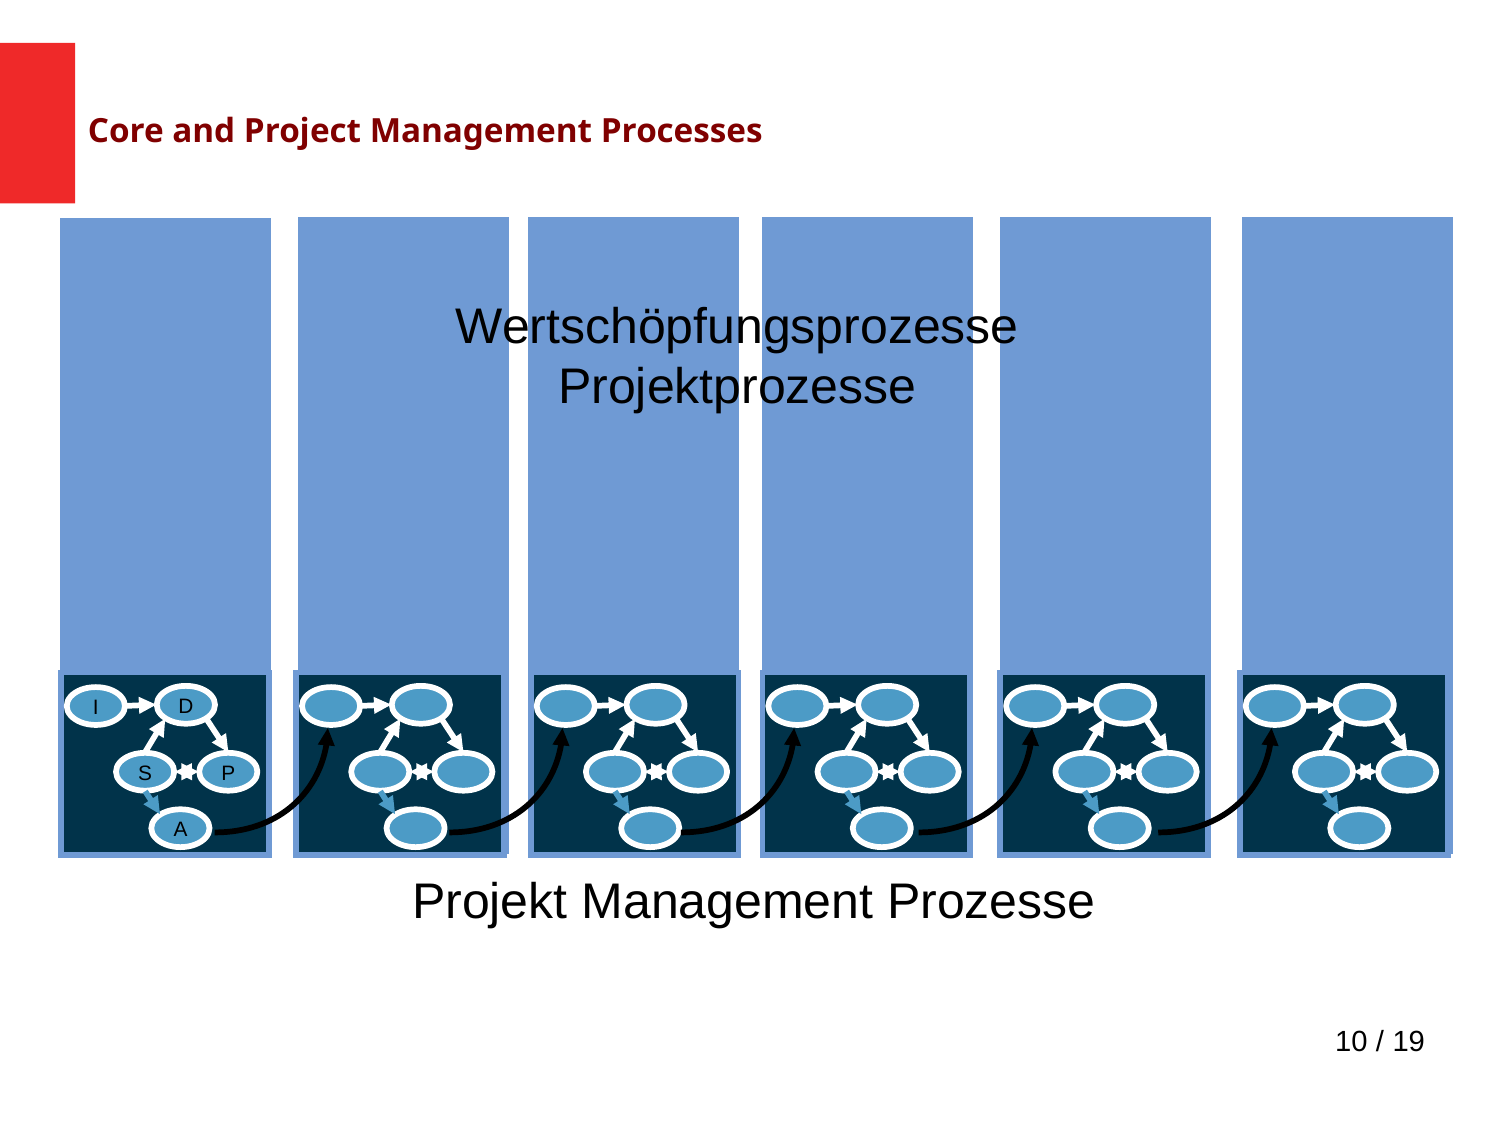

# Core and Project Management Processes
Wertschöpfungsprozesse
Projektprozesse
D
I
S
P
A
Projekt Management Prozesse
10
Folie